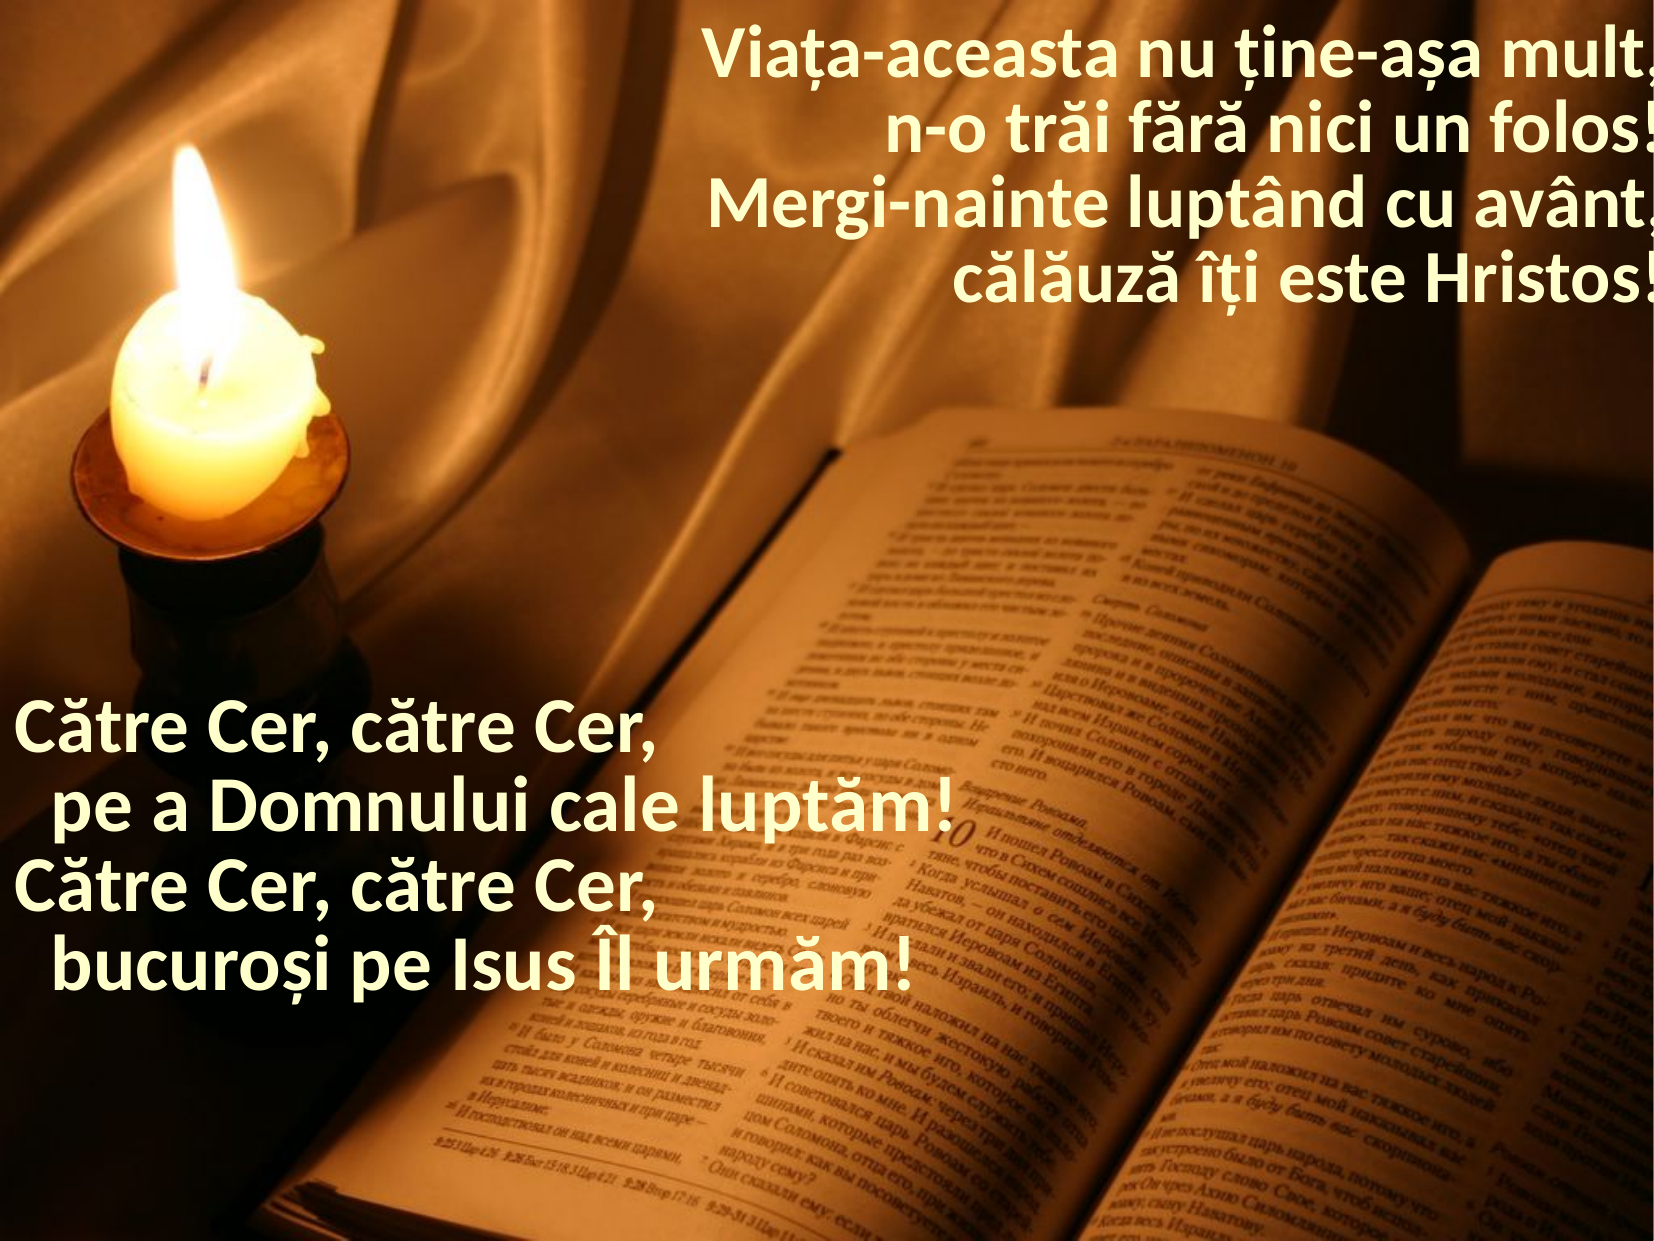

Viața-aceasta nu ține-așa mult,
n-o trăi fără nici un folos!
Mergi-nainte luptând cu avânt,
călăuză îți este Hristos!
Către Cer, către Cer,
 pe a Domnului cale luptăm!
Către Cer, către Cer,
 bucuroși pe Isus Îl urmăm!